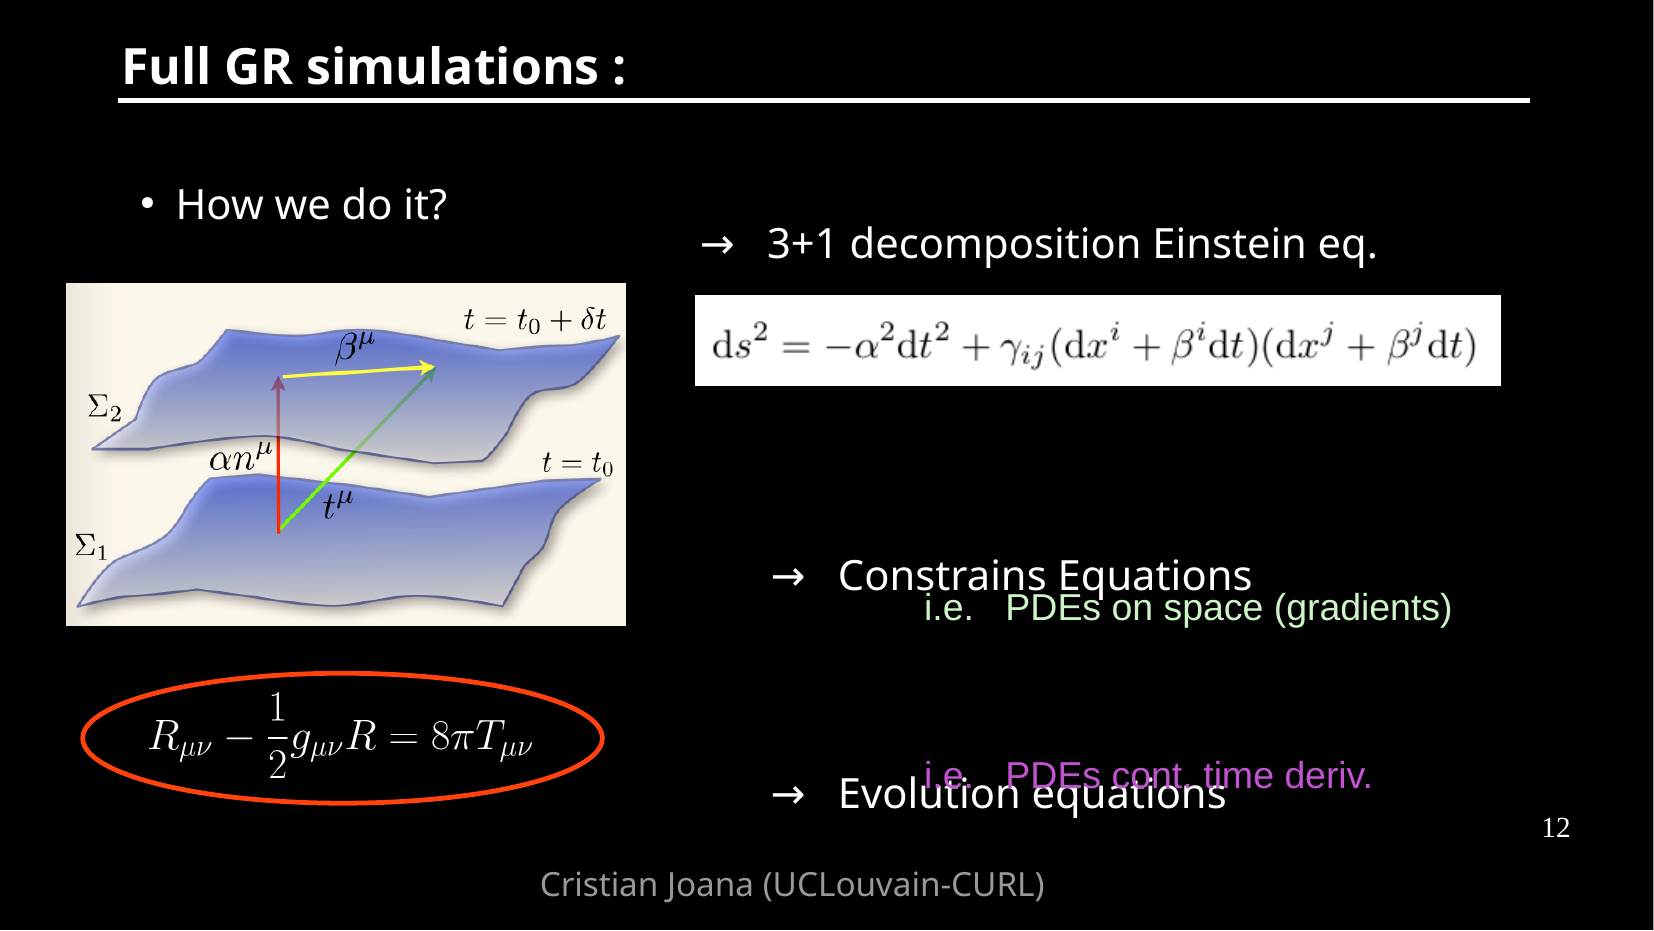

Full GR simulations :
How we do it?
→ 3+1 decomposition Einstein eq.
→ Constrains Equations
→ Evolution equations
i.e. PDEs on space (gradients)
i.e. PDEs cont. time deriv.
12
Cristian Joana (UCLouvain-CURL)